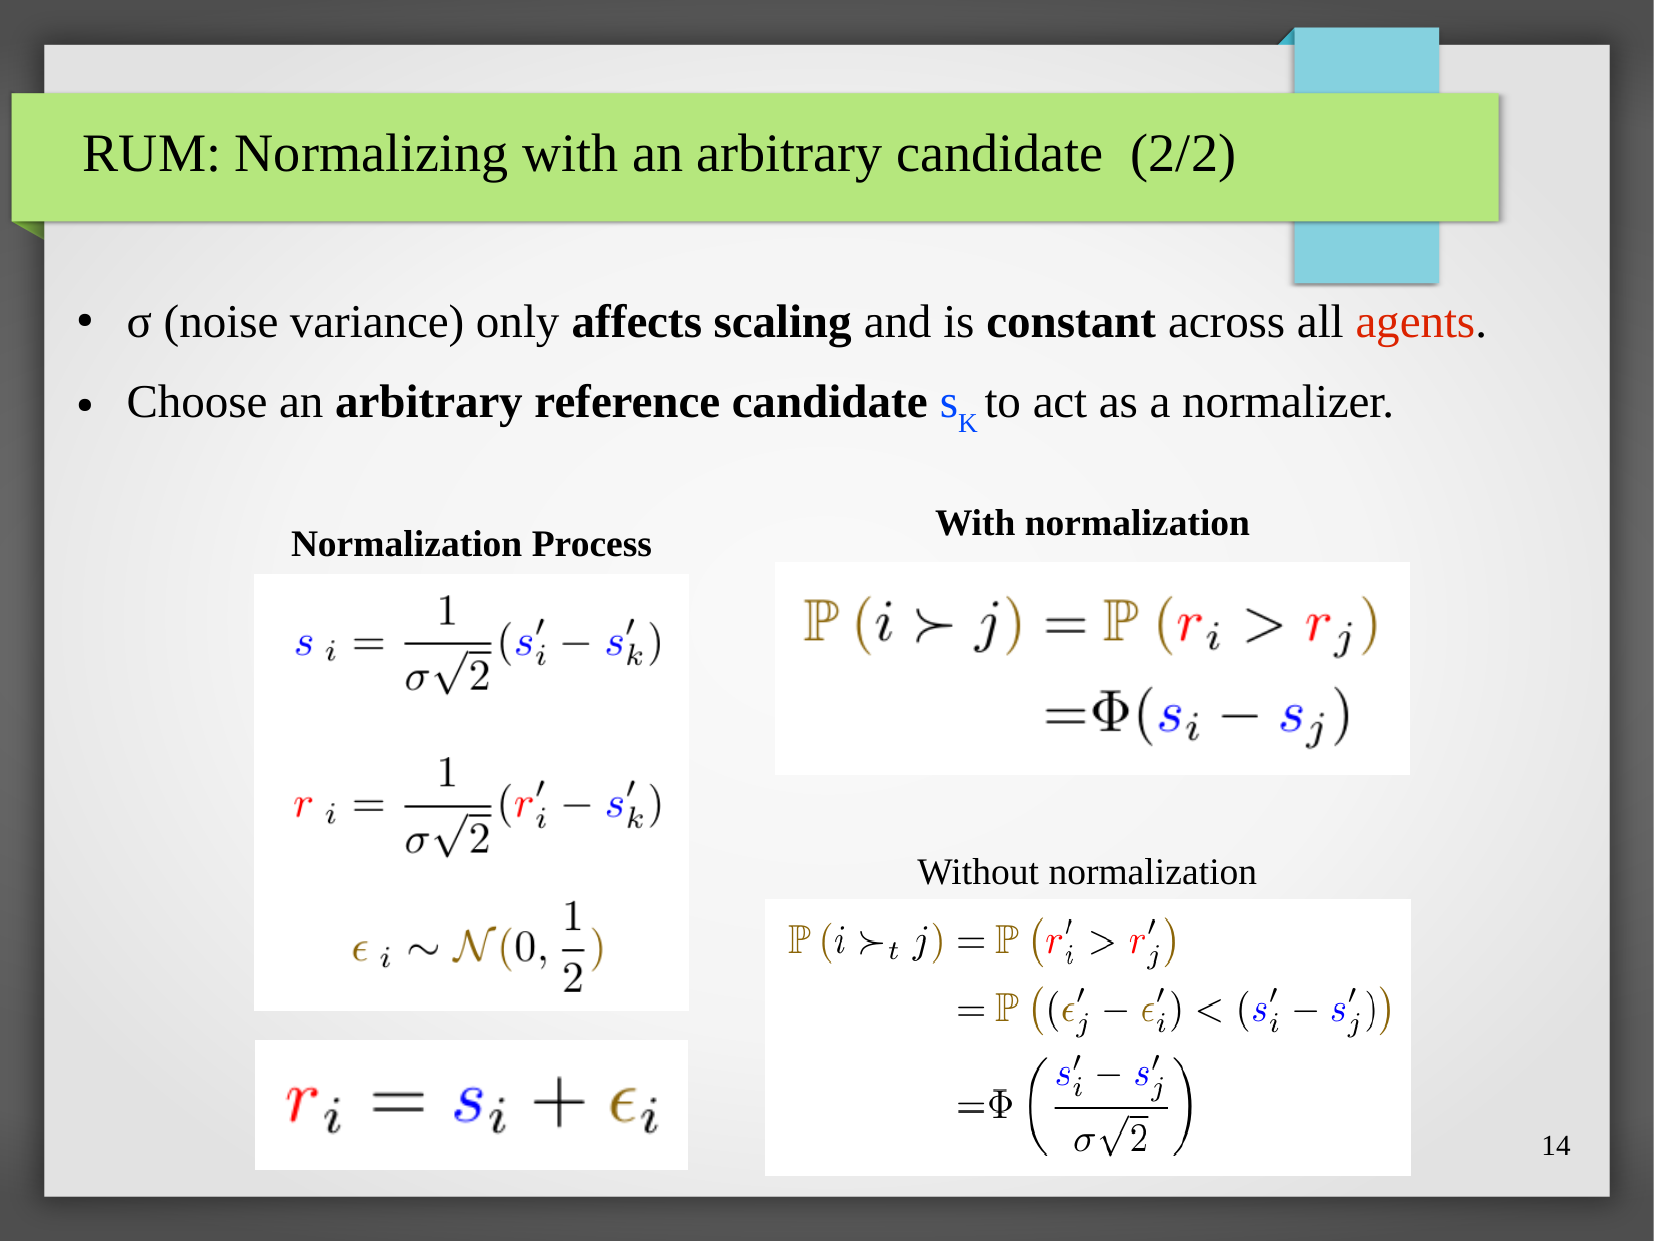

# RUM: Normalizing with an arbitrary candidate (2/2)
σ (noise variance) only affects scaling and is constant across all agents.
Choose an arbitrary reference candidate sK to act as a normalizer.
Without normalization
14